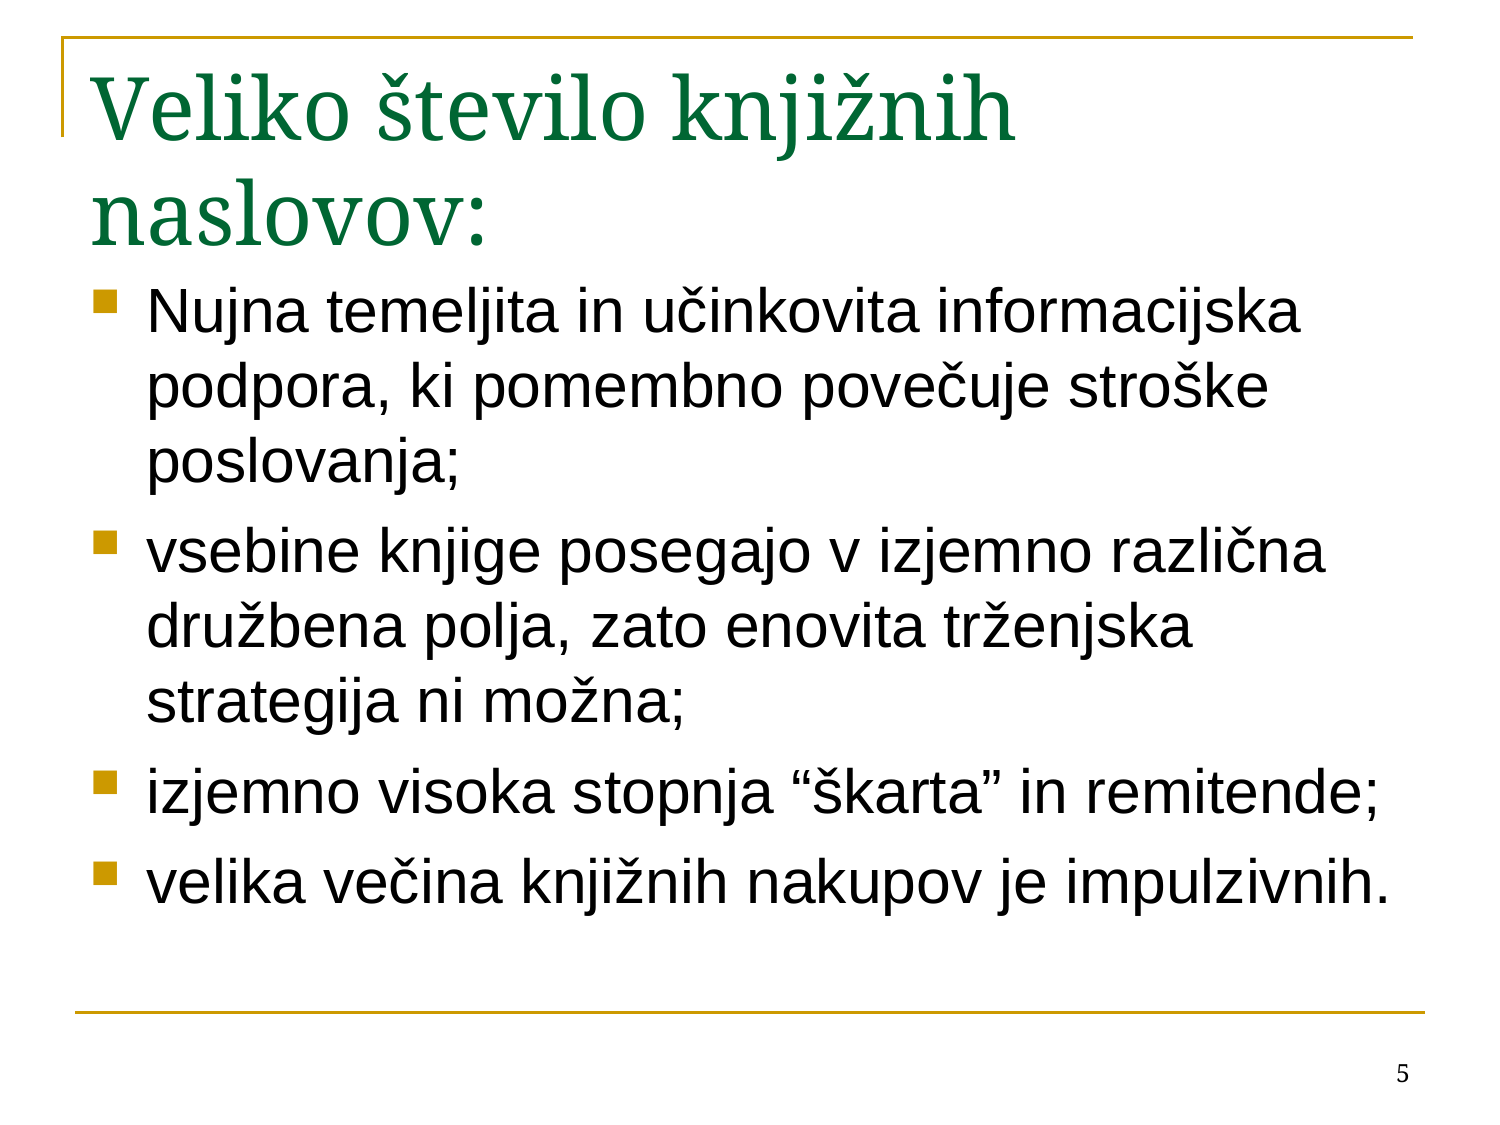

# Veliko število knjižnih naslovov:
Nujna temeljita in učinkovita informacijska podpora, ki pomembno povečuje stroške poslovanja;
vsebine knjige posegajo v izjemno različna družbena polja, zato enovita trženjska strategija ni možna;
izjemno visoka stopnja “škarta” in remitende;
velika večina knjižnih nakupov je impulzivnih.